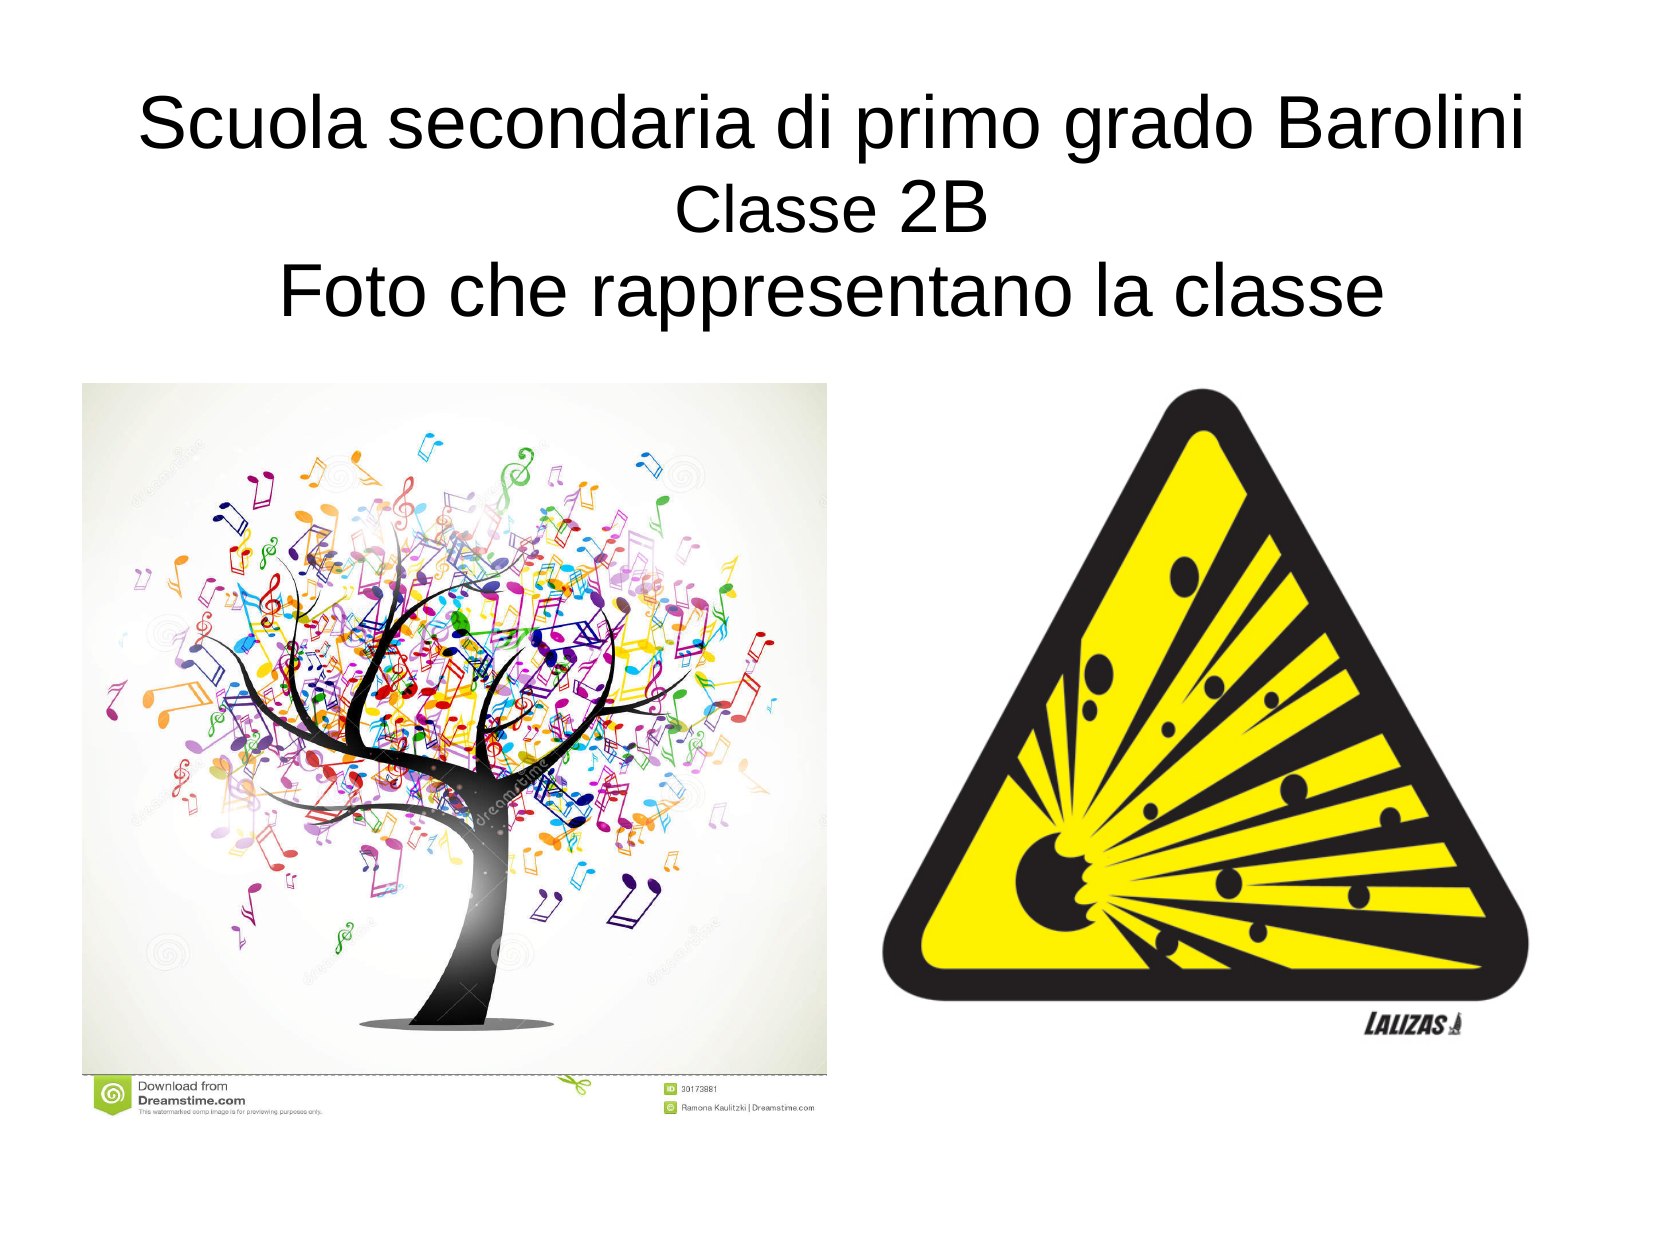

# Scuola secondaria di primo grado Barolini Classe 2B Foto che rappresentano la classe